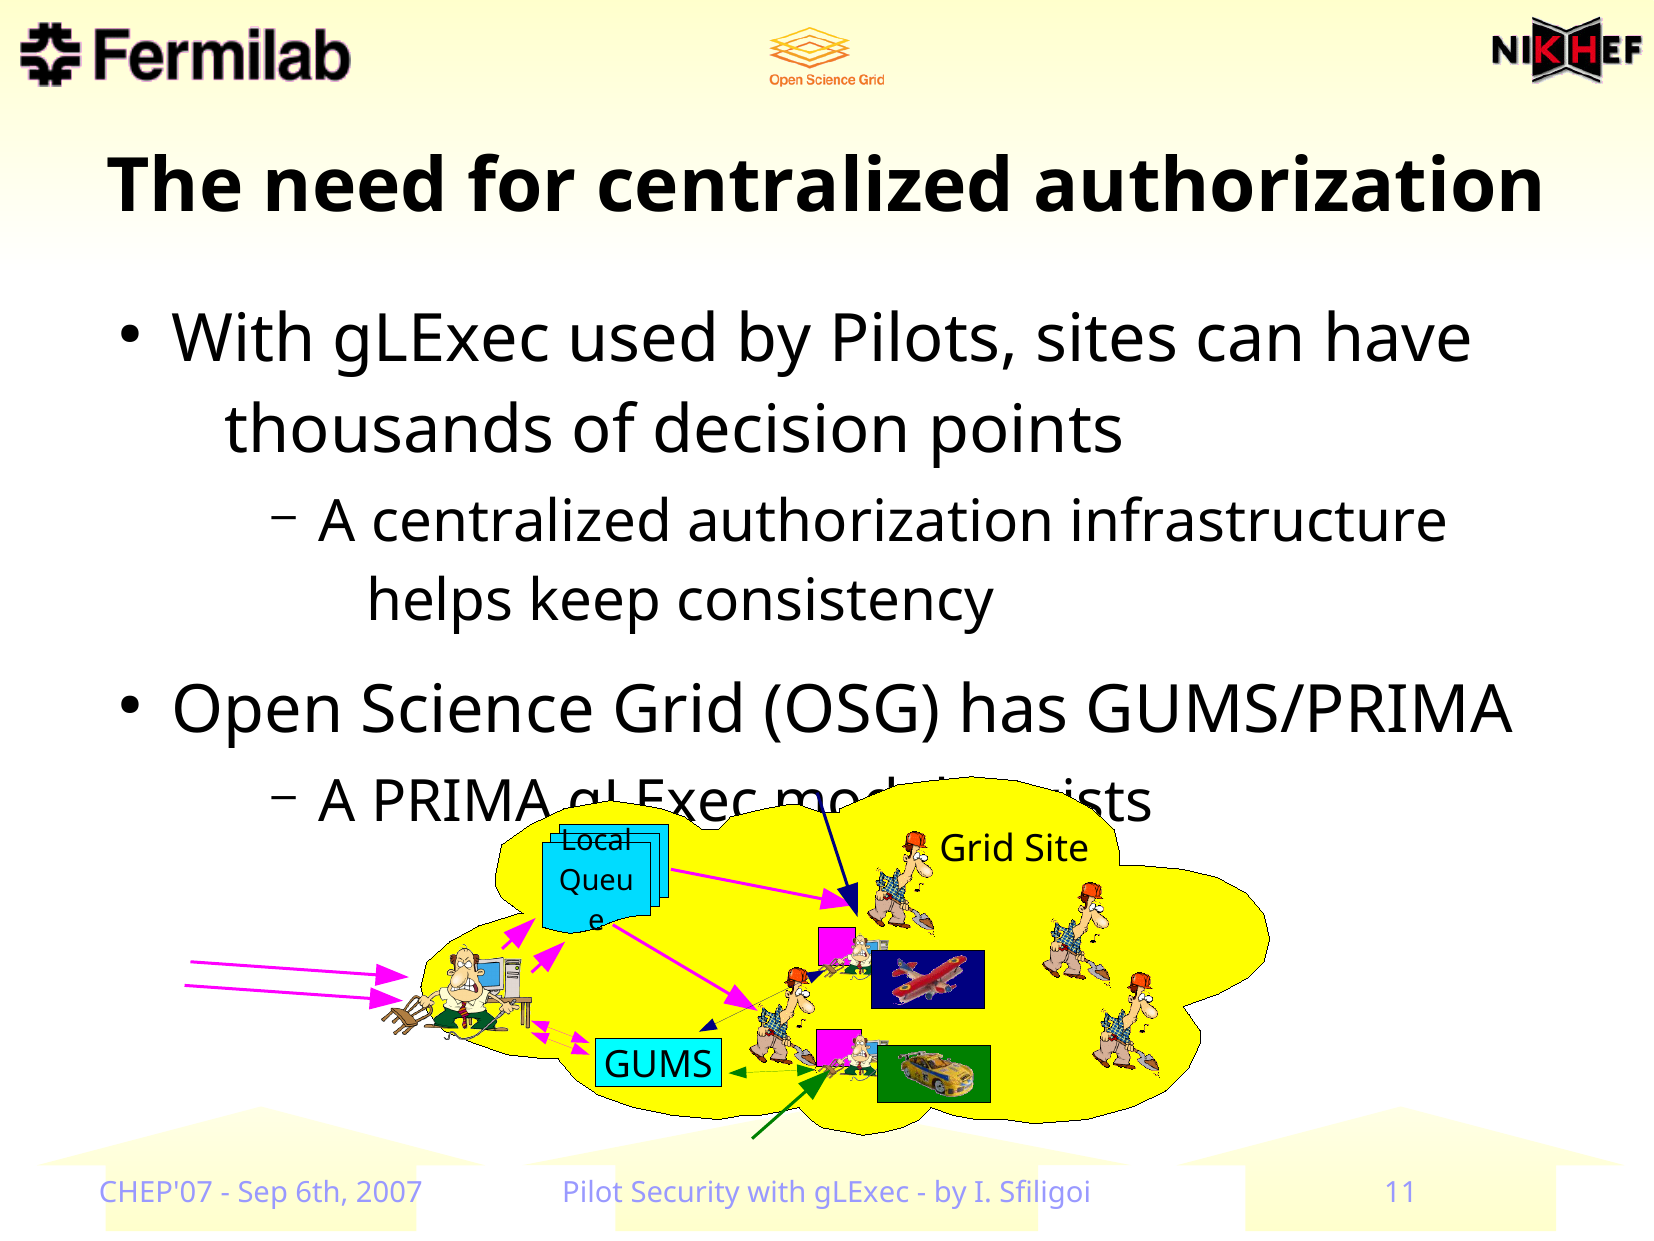

# The need for centralized authorization
With gLExec used by Pilots, sites can have thousands of decision points
A centralized authorization infrastructure helps keep consistency
Open Science Grid (OSG) has GUMS/PRIMA
A PRIMA gLExec module exists
Grid Site
Local
Queue
GUMS
CHEP'07 - Sep 6th, 2007
Pilot Security with gLExec - by I. Sfiligoi
11